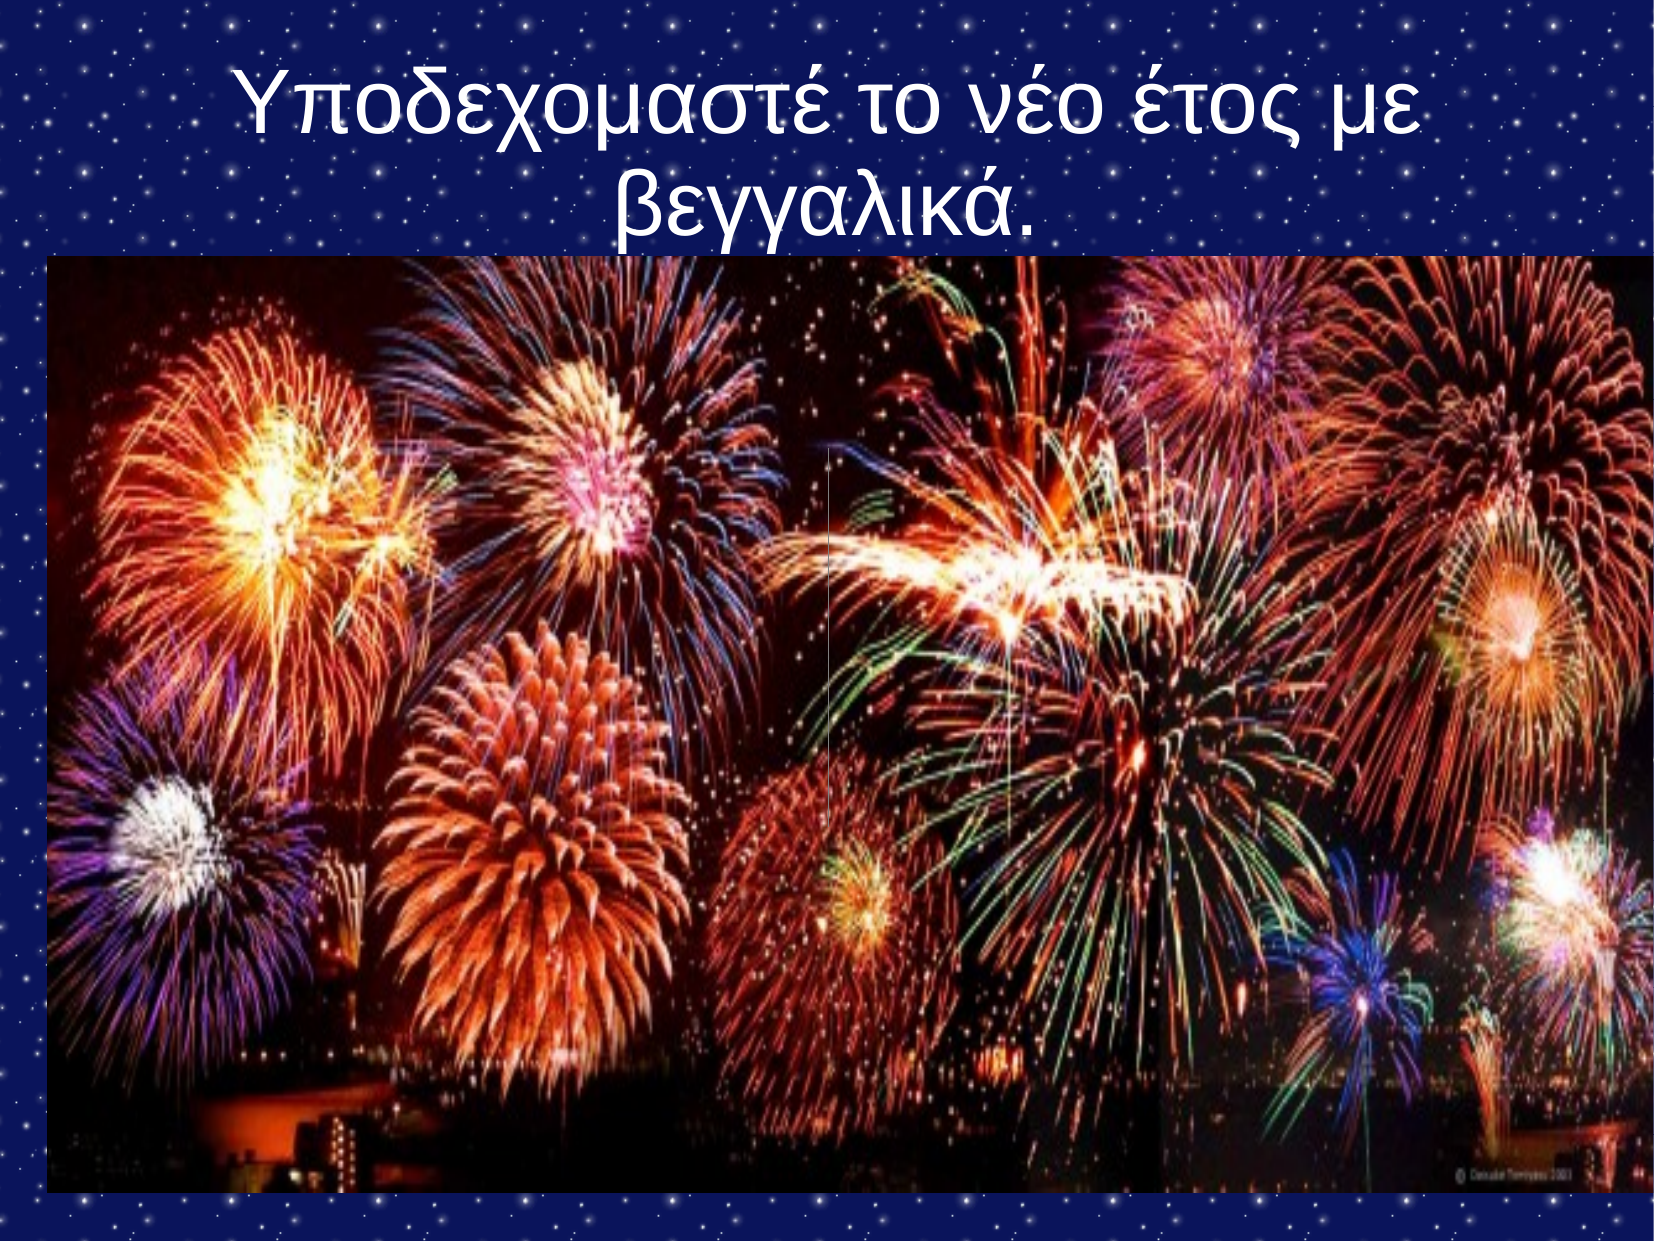

# Υποδεχομαστέ το νέο έτος με βεγγαλικά.